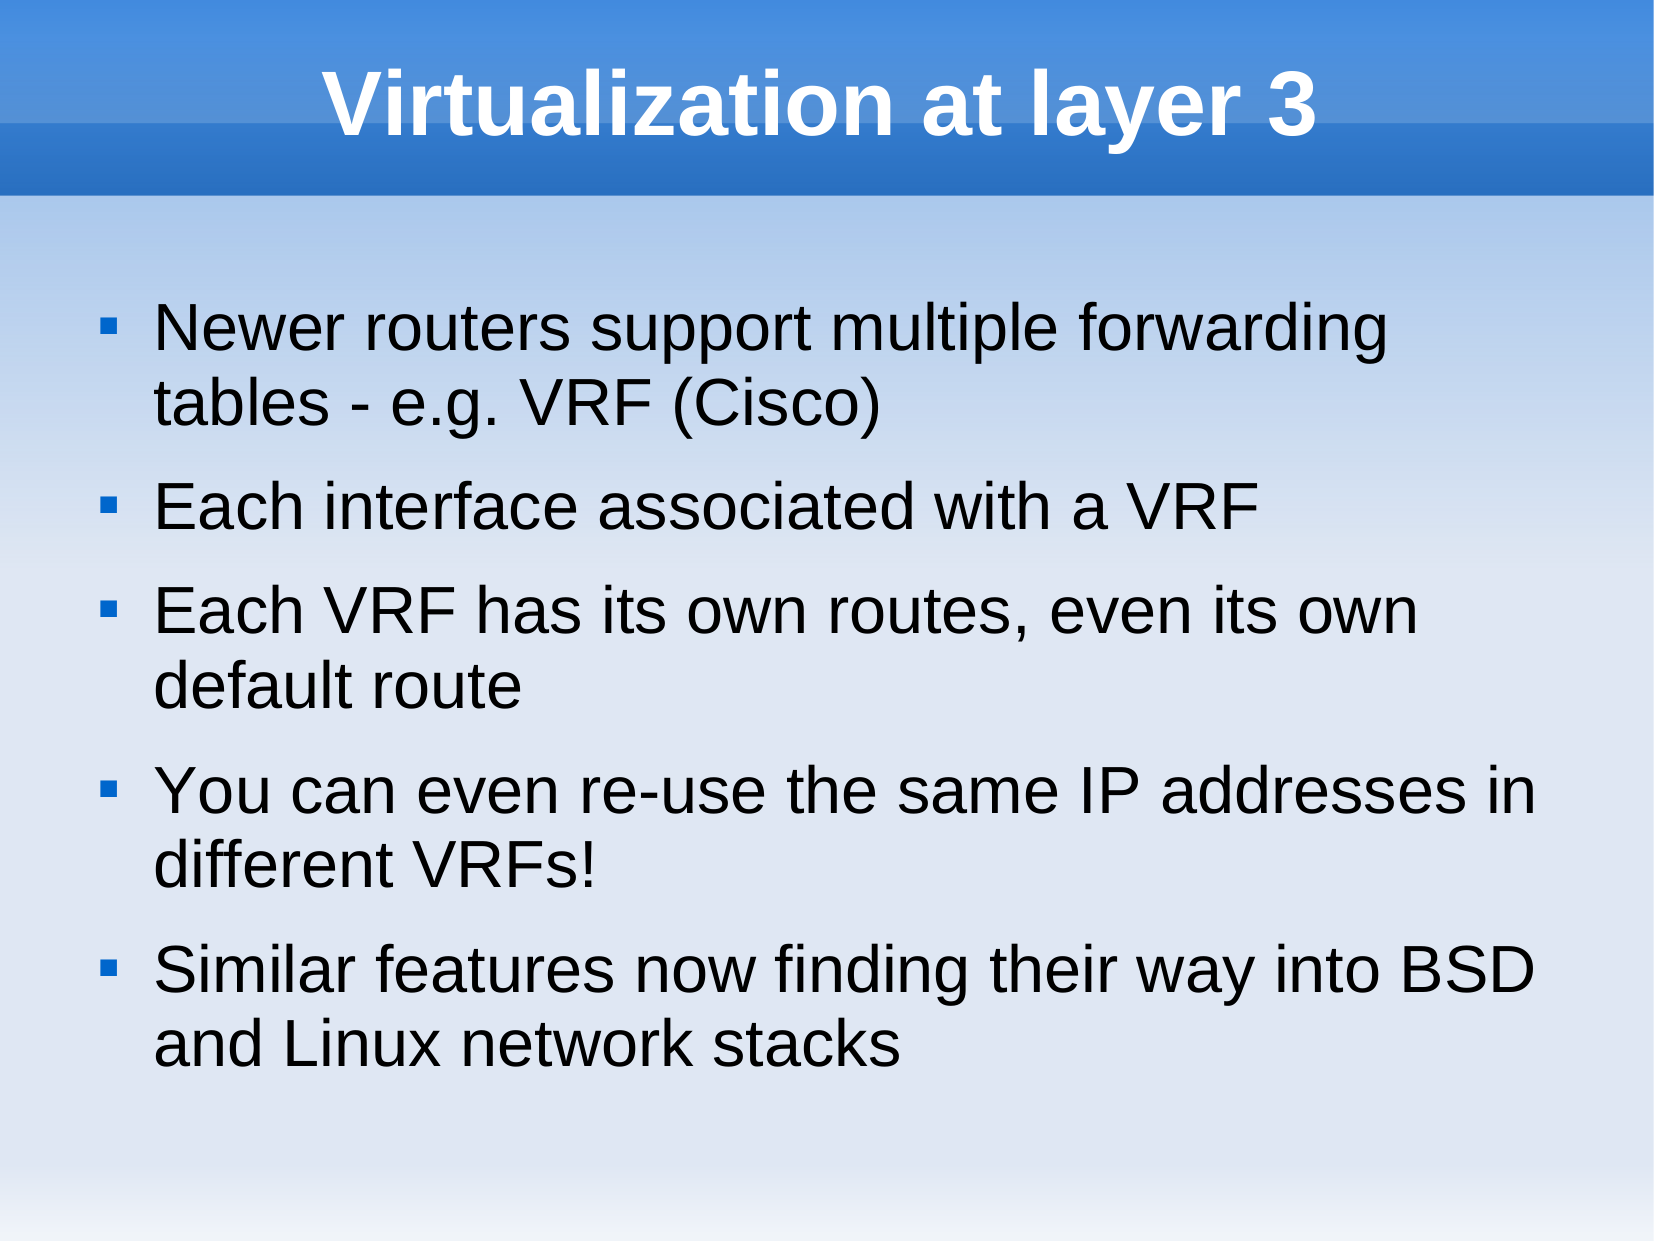

# Virtualization at layer 3
Newer routers support multiple forwarding tables - e.g. VRF (Cisco)
Each interface associated with a VRF
Each VRF has its own routes, even its own default route
You can even re-use the same IP addresses in different VRFs!
Similar features now finding their way into BSD and Linux network stacks